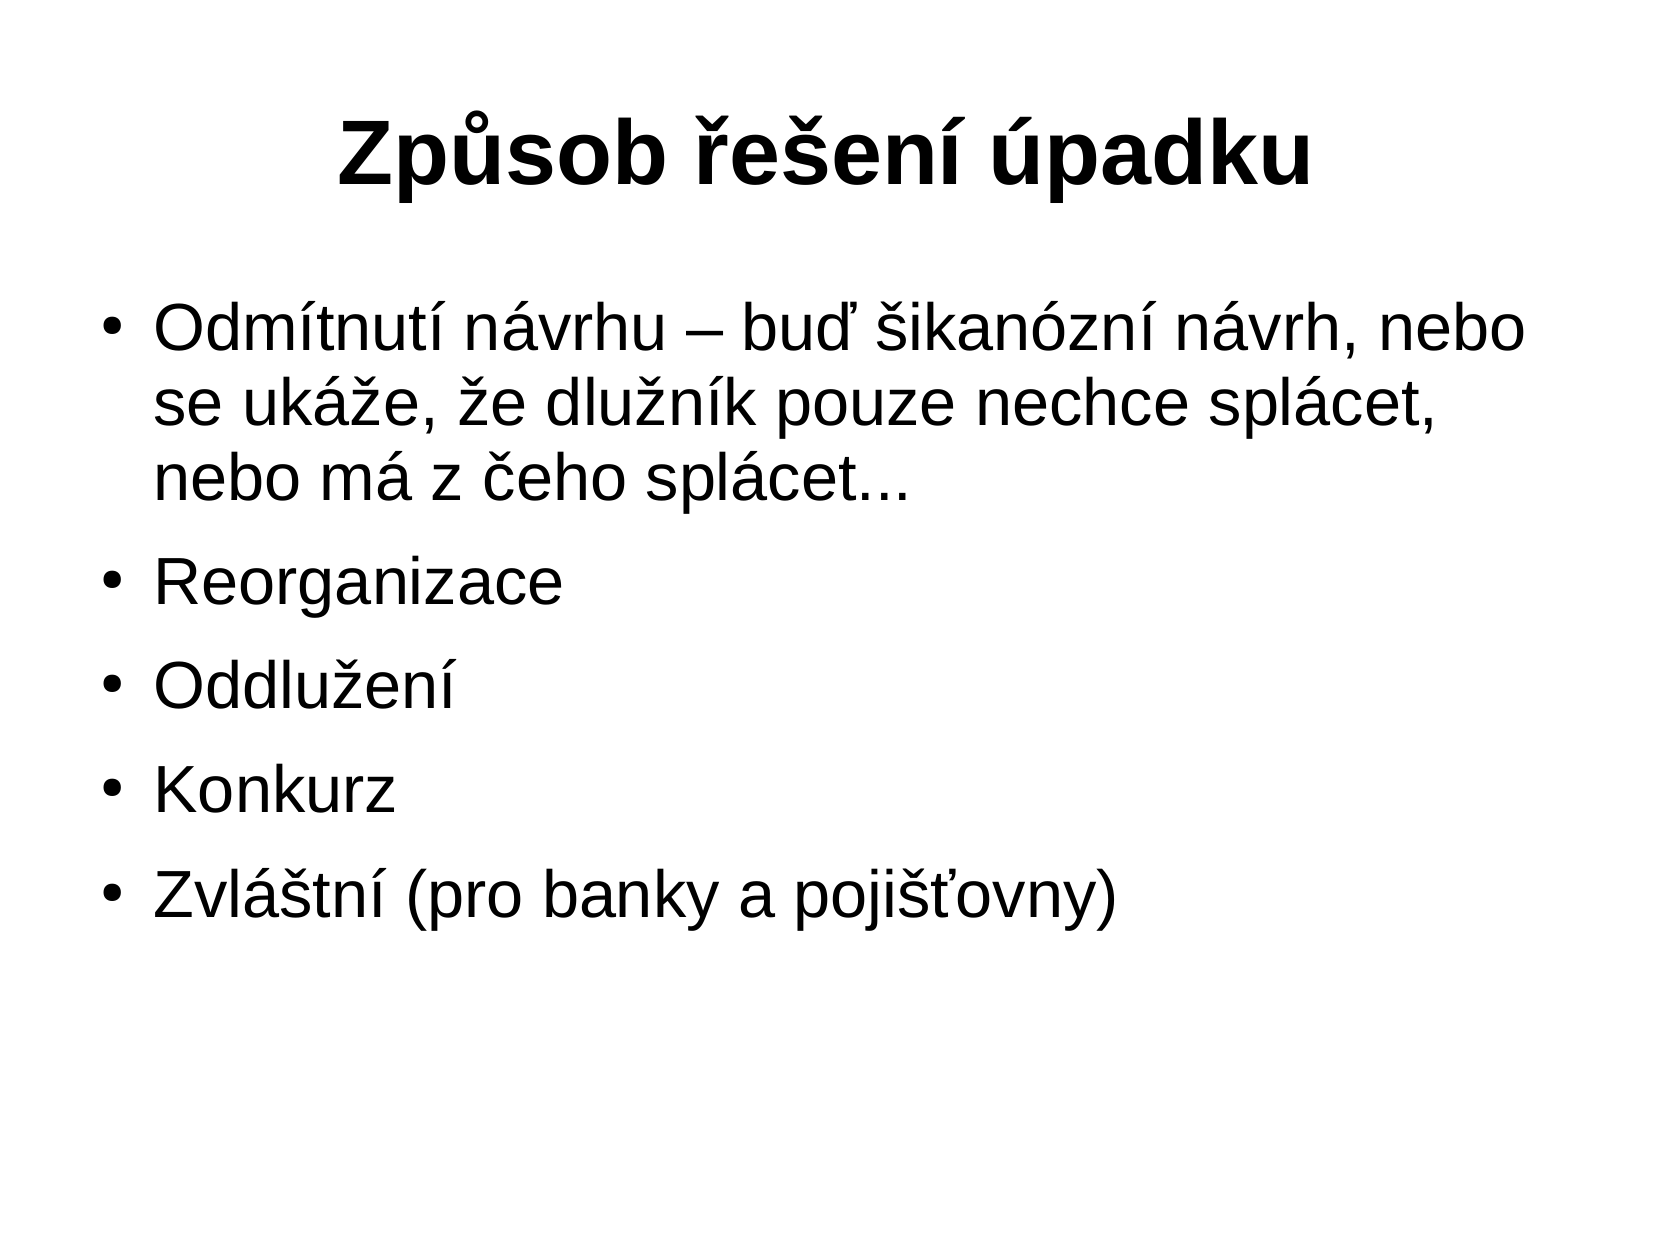

# Způsob řešení úpadku
Odmítnutí návrhu – buď šikanózní návrh, nebo se ukáže, že dlužník pouze nechce splácet, nebo má z čeho splácet...
Reorganizace
Oddlužení
Konkurz
Zvláštní (pro banky a pojišťovny)